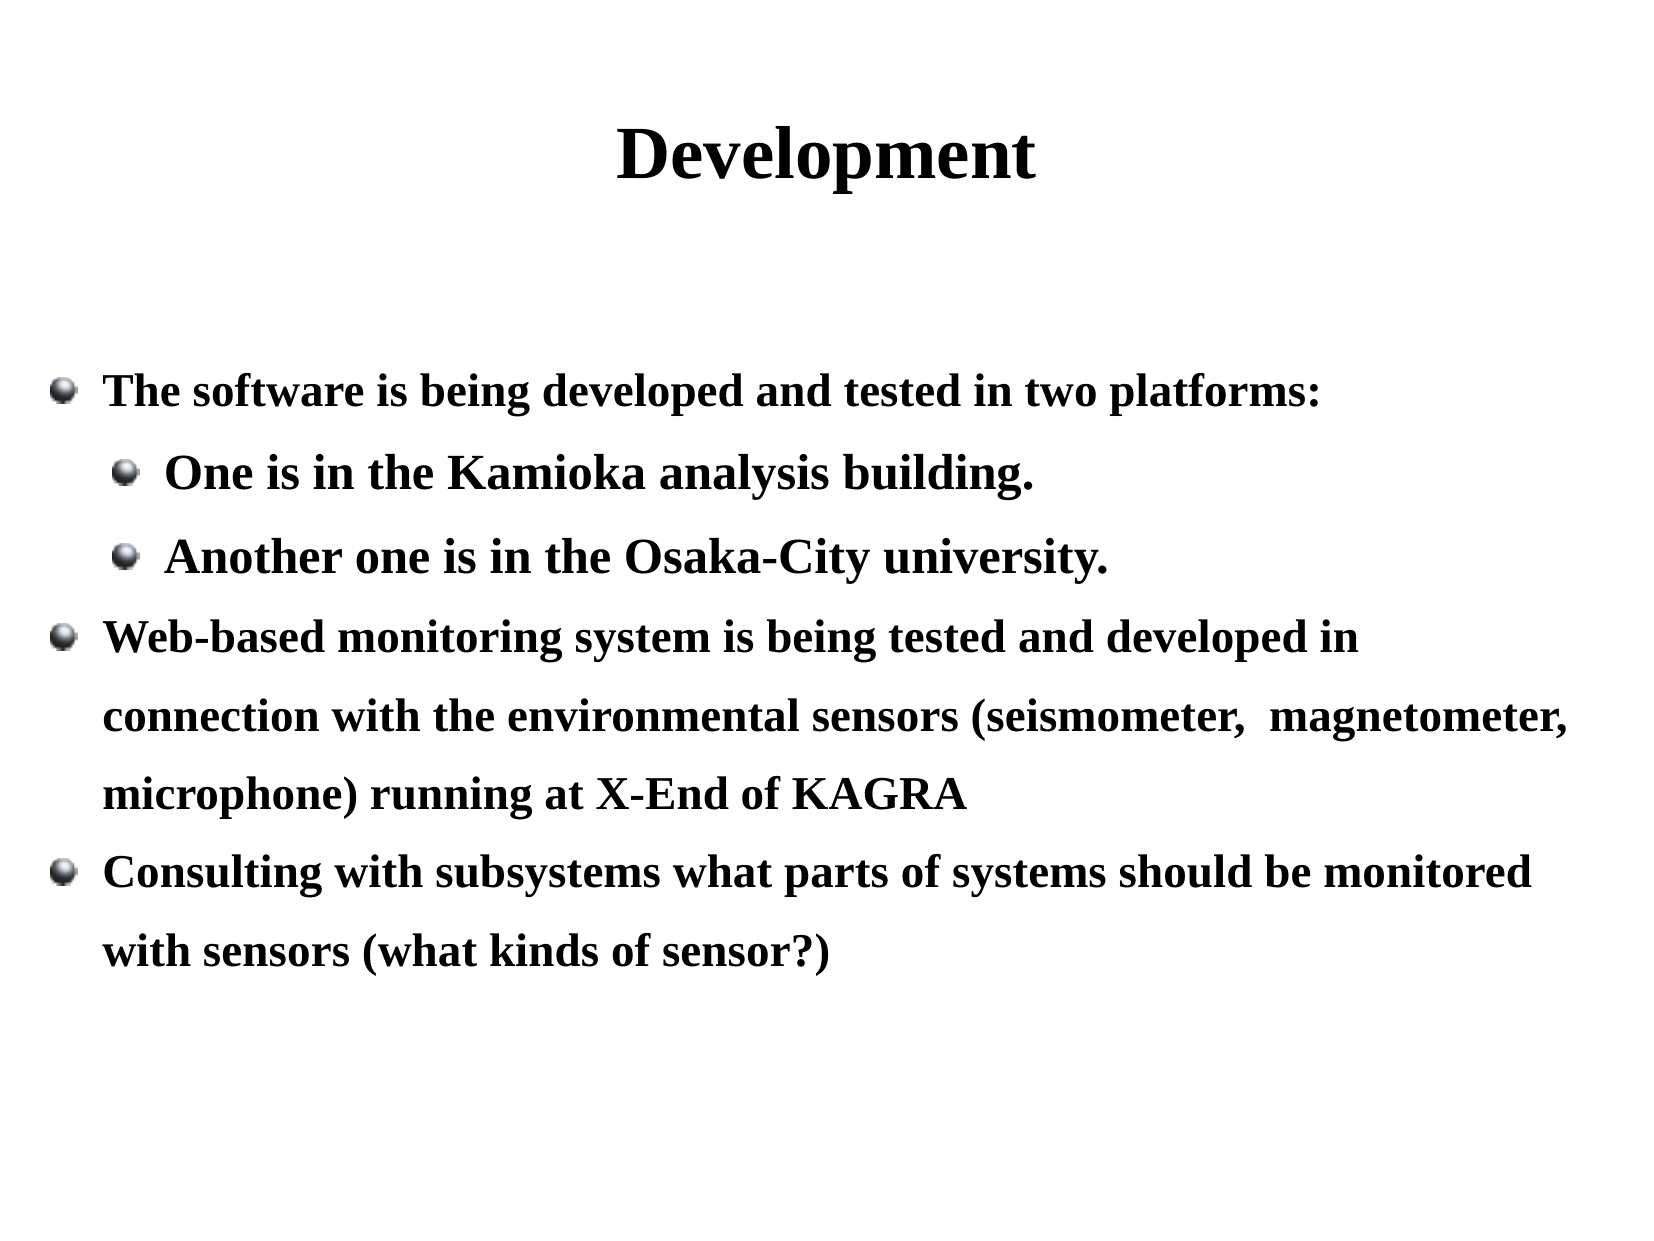

# Development
The software is being developed and tested in two platforms:
One is in the Kamioka analysis building.
Another one is in the Osaka-City university.
Web-based monitoring system is being tested and developed in connection with the environmental sensors (seismometer, magnetometer, microphone) running at X-End of KAGRA
Consulting with subsystems what parts of systems should be monitored with sensors (what kinds of sensor?)